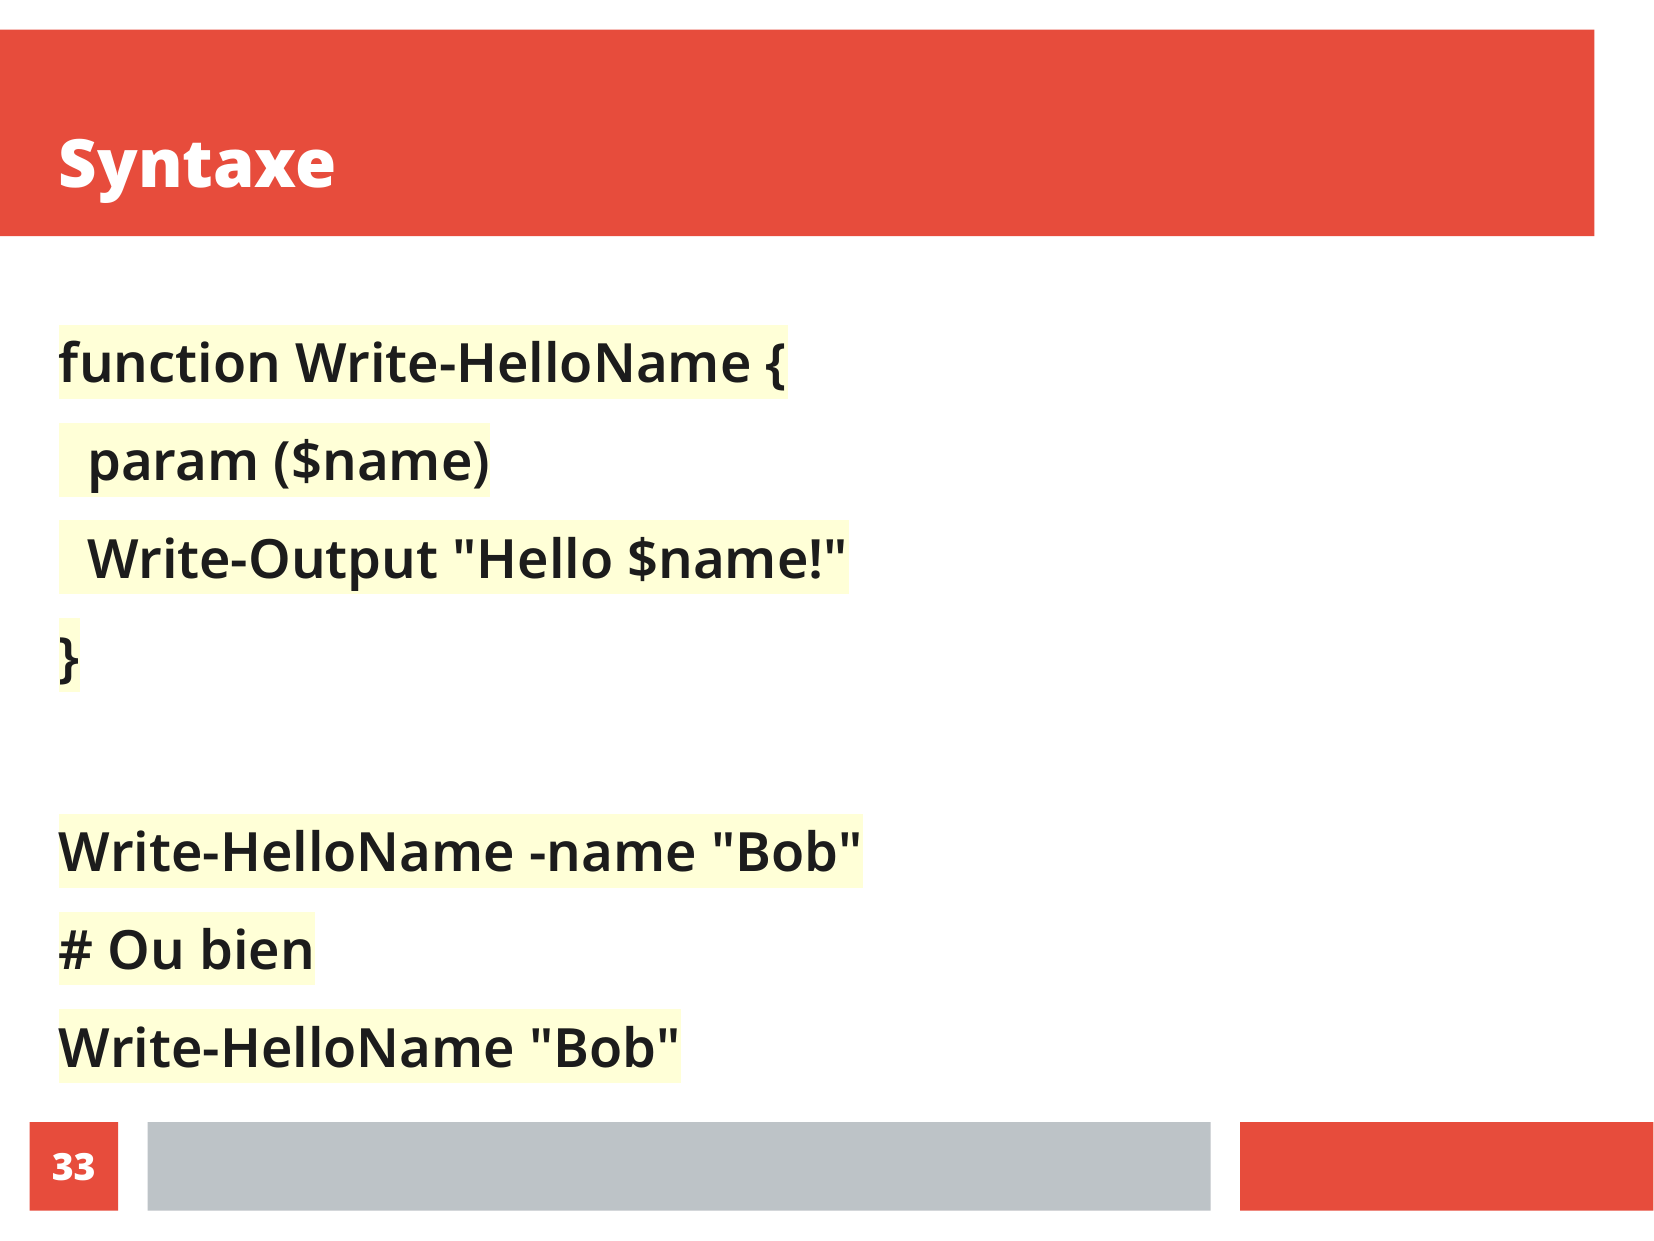

# Syntaxe
function Write-HelloName {
 param ($name)
 Write-Output "Hello $name!"
}
Write-HelloName -name "Bob"
# Ou bien
Write-HelloName "Bob"
33